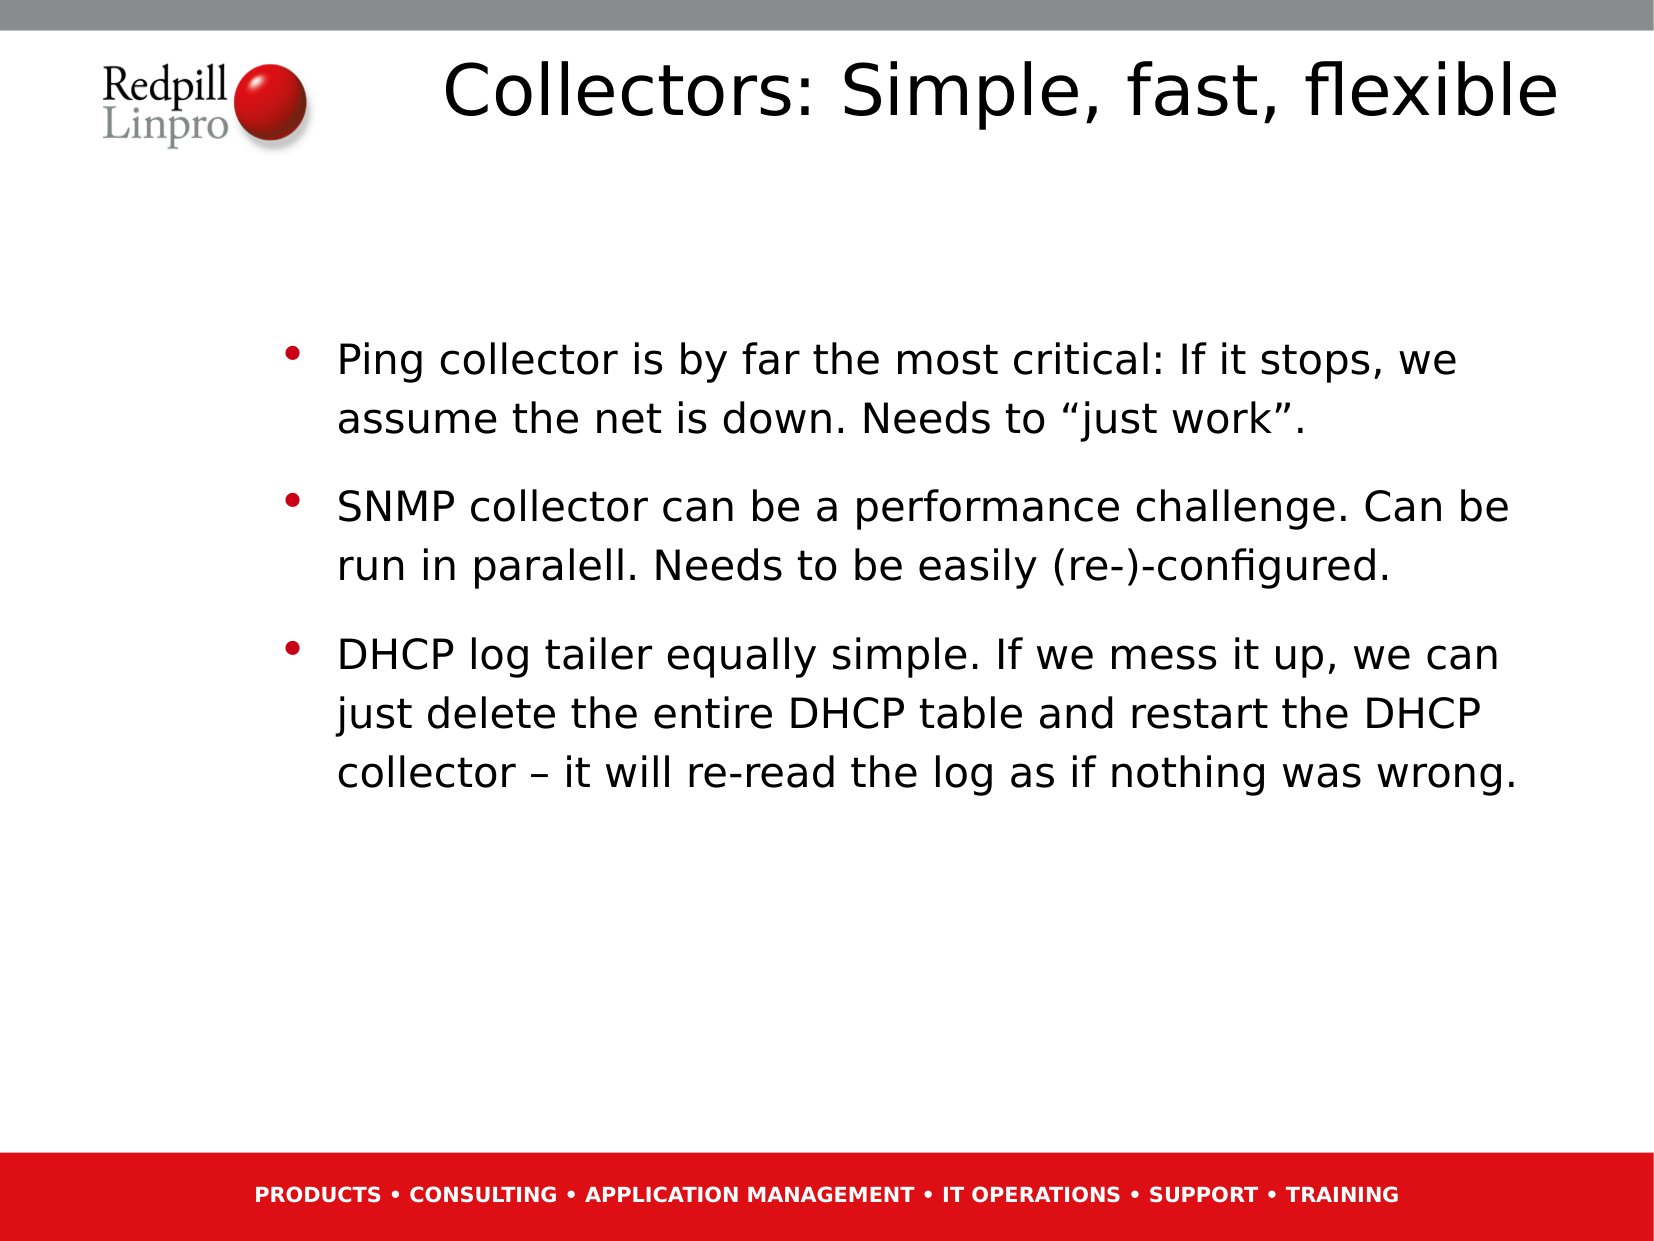

# Collectors: Simple, fast, flexible
Ping collector is by far the most critical: If it stops, we assume the net is down. Needs to “just work”.
SNMP collector can be a performance challenge. Can be run in paralell. Needs to be easily (re-)-configured.
DHCP log tailer equally simple. If we mess it up, we can just delete the entire DHCP table and restart the DHCP collector – it will re-read the log as if nothing was wrong.